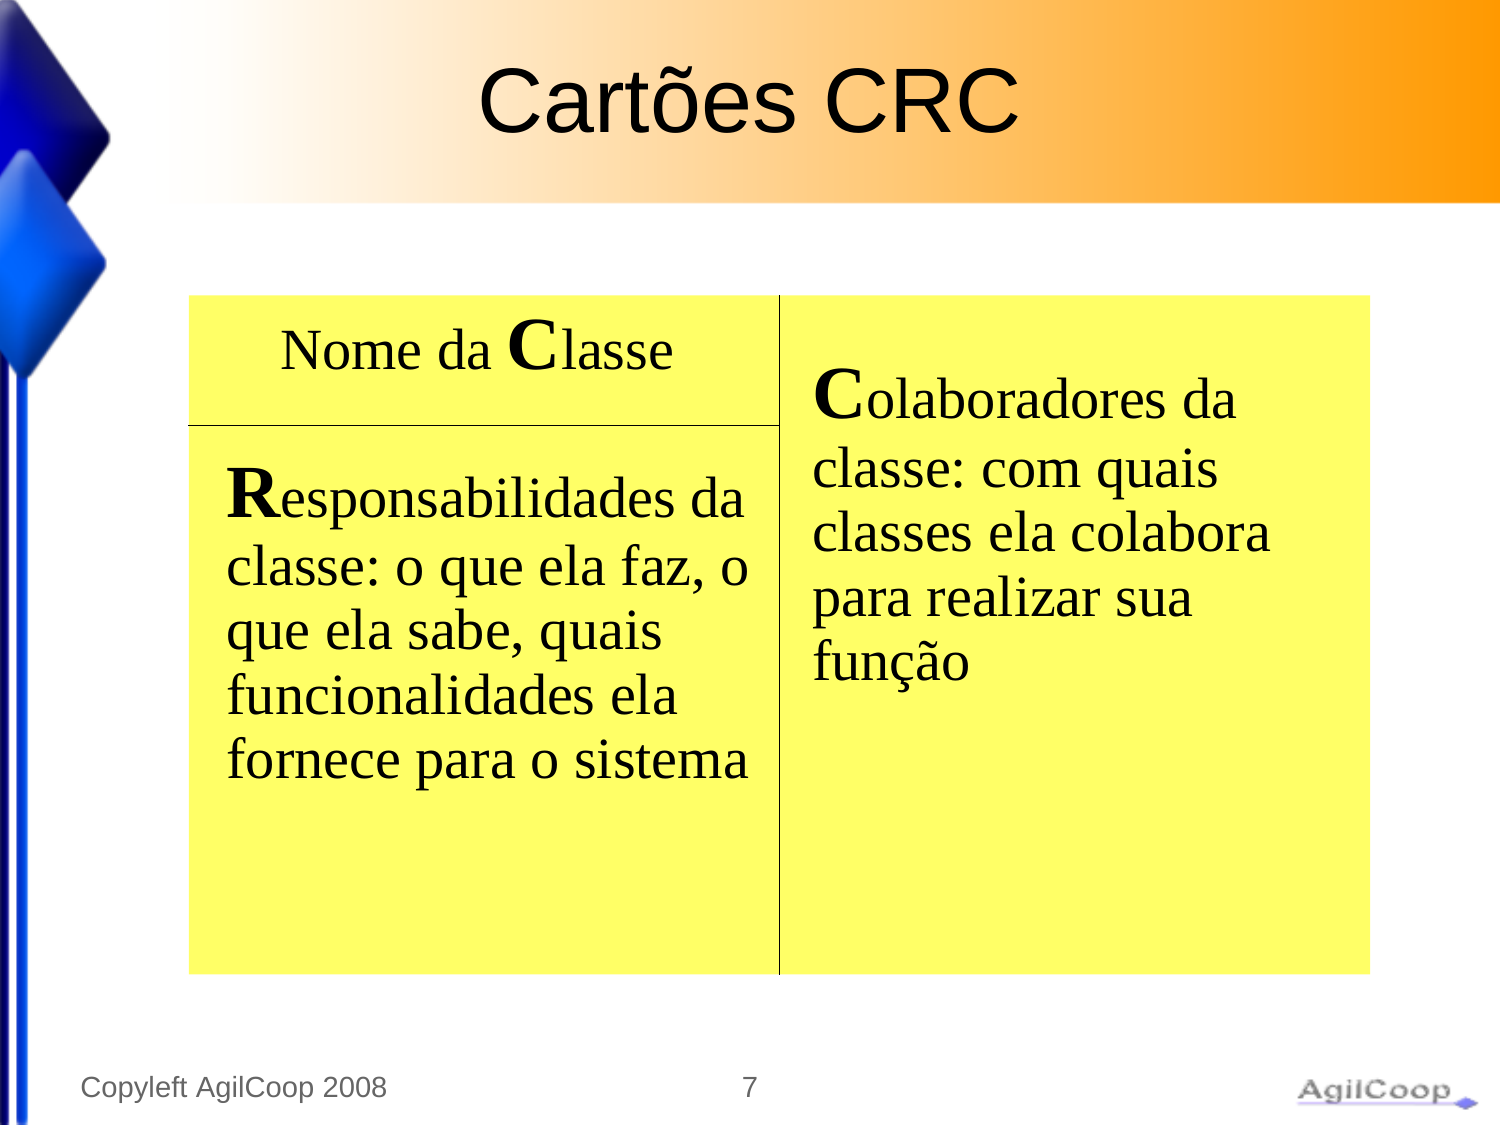

# Cartões CRC
Nome da Classe
Colaboradores da classe: com quais classes ela colabora para realizar sua função
Responsabilidades da classe: o que ela faz, o que ela sabe, quais funcionalidades ela fornece para o sistema
Copyleft AgilCoop 2008
7